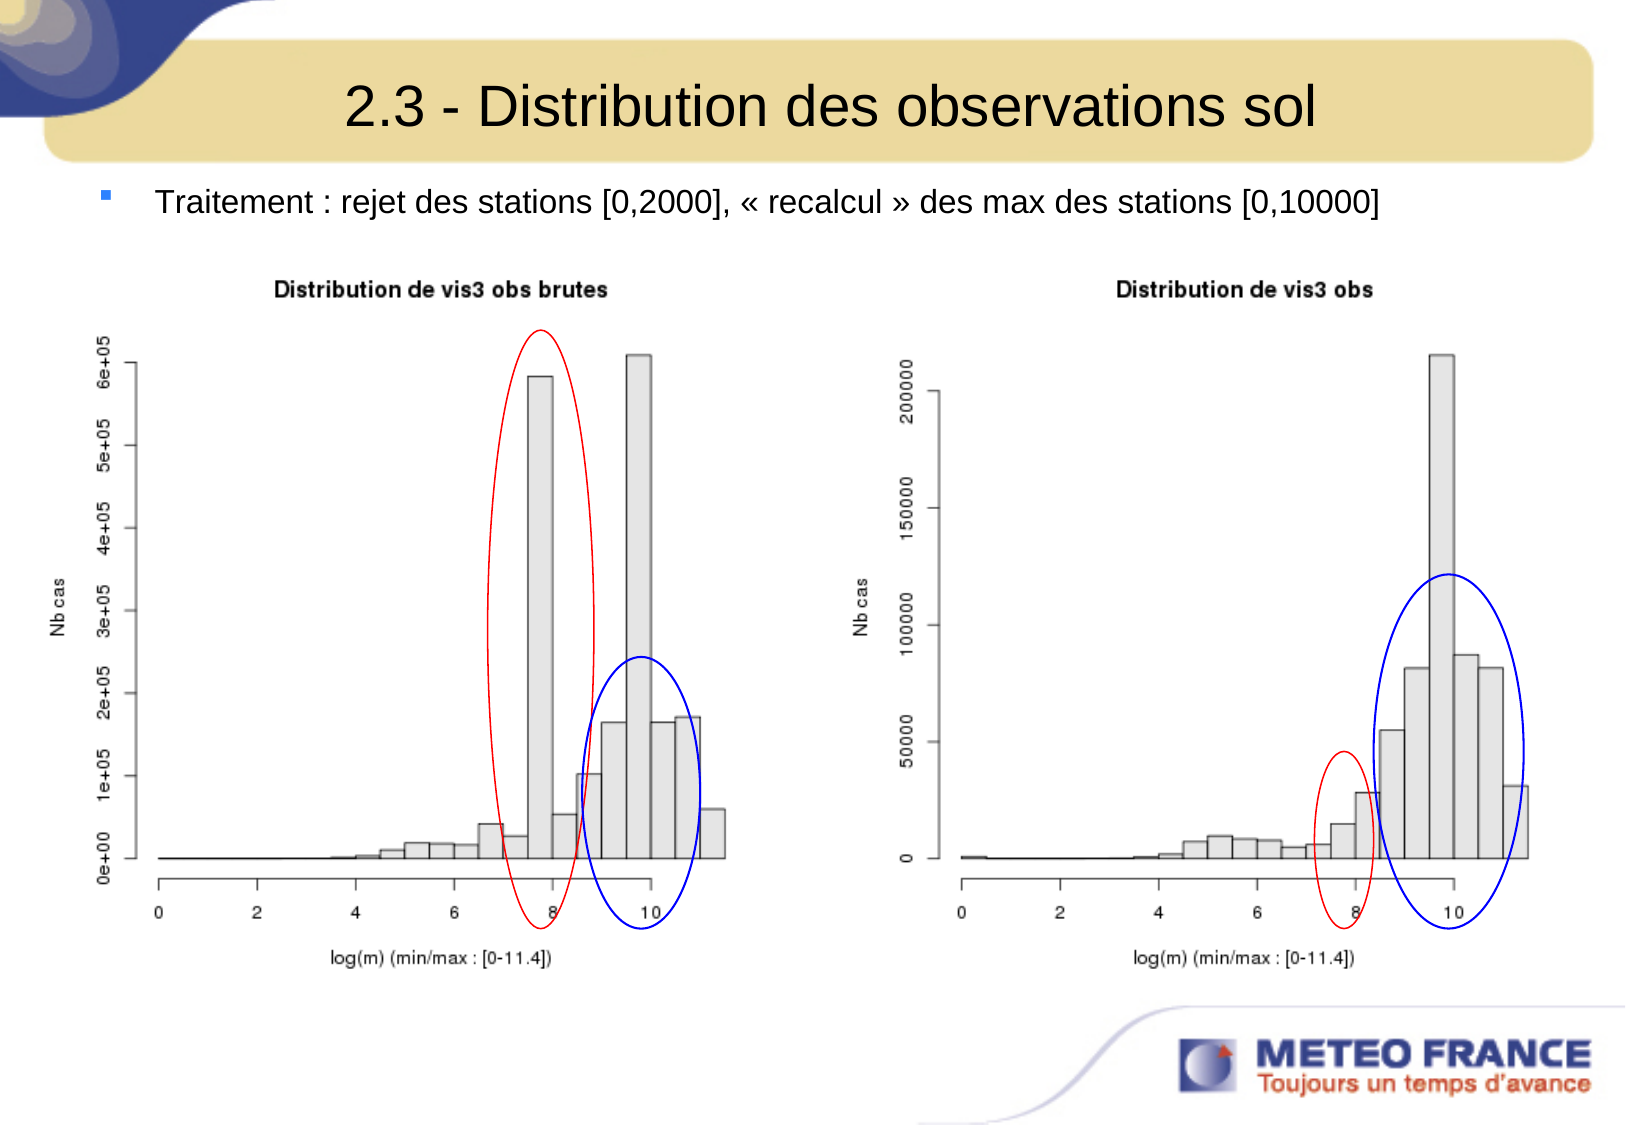

# 2.3 - Distribution des observations sol
Traitement : rejet des stations [0,2000], « recalcul » des max des stations [0,10000]
Techniques et Organisation de la prévision - septembre 2011